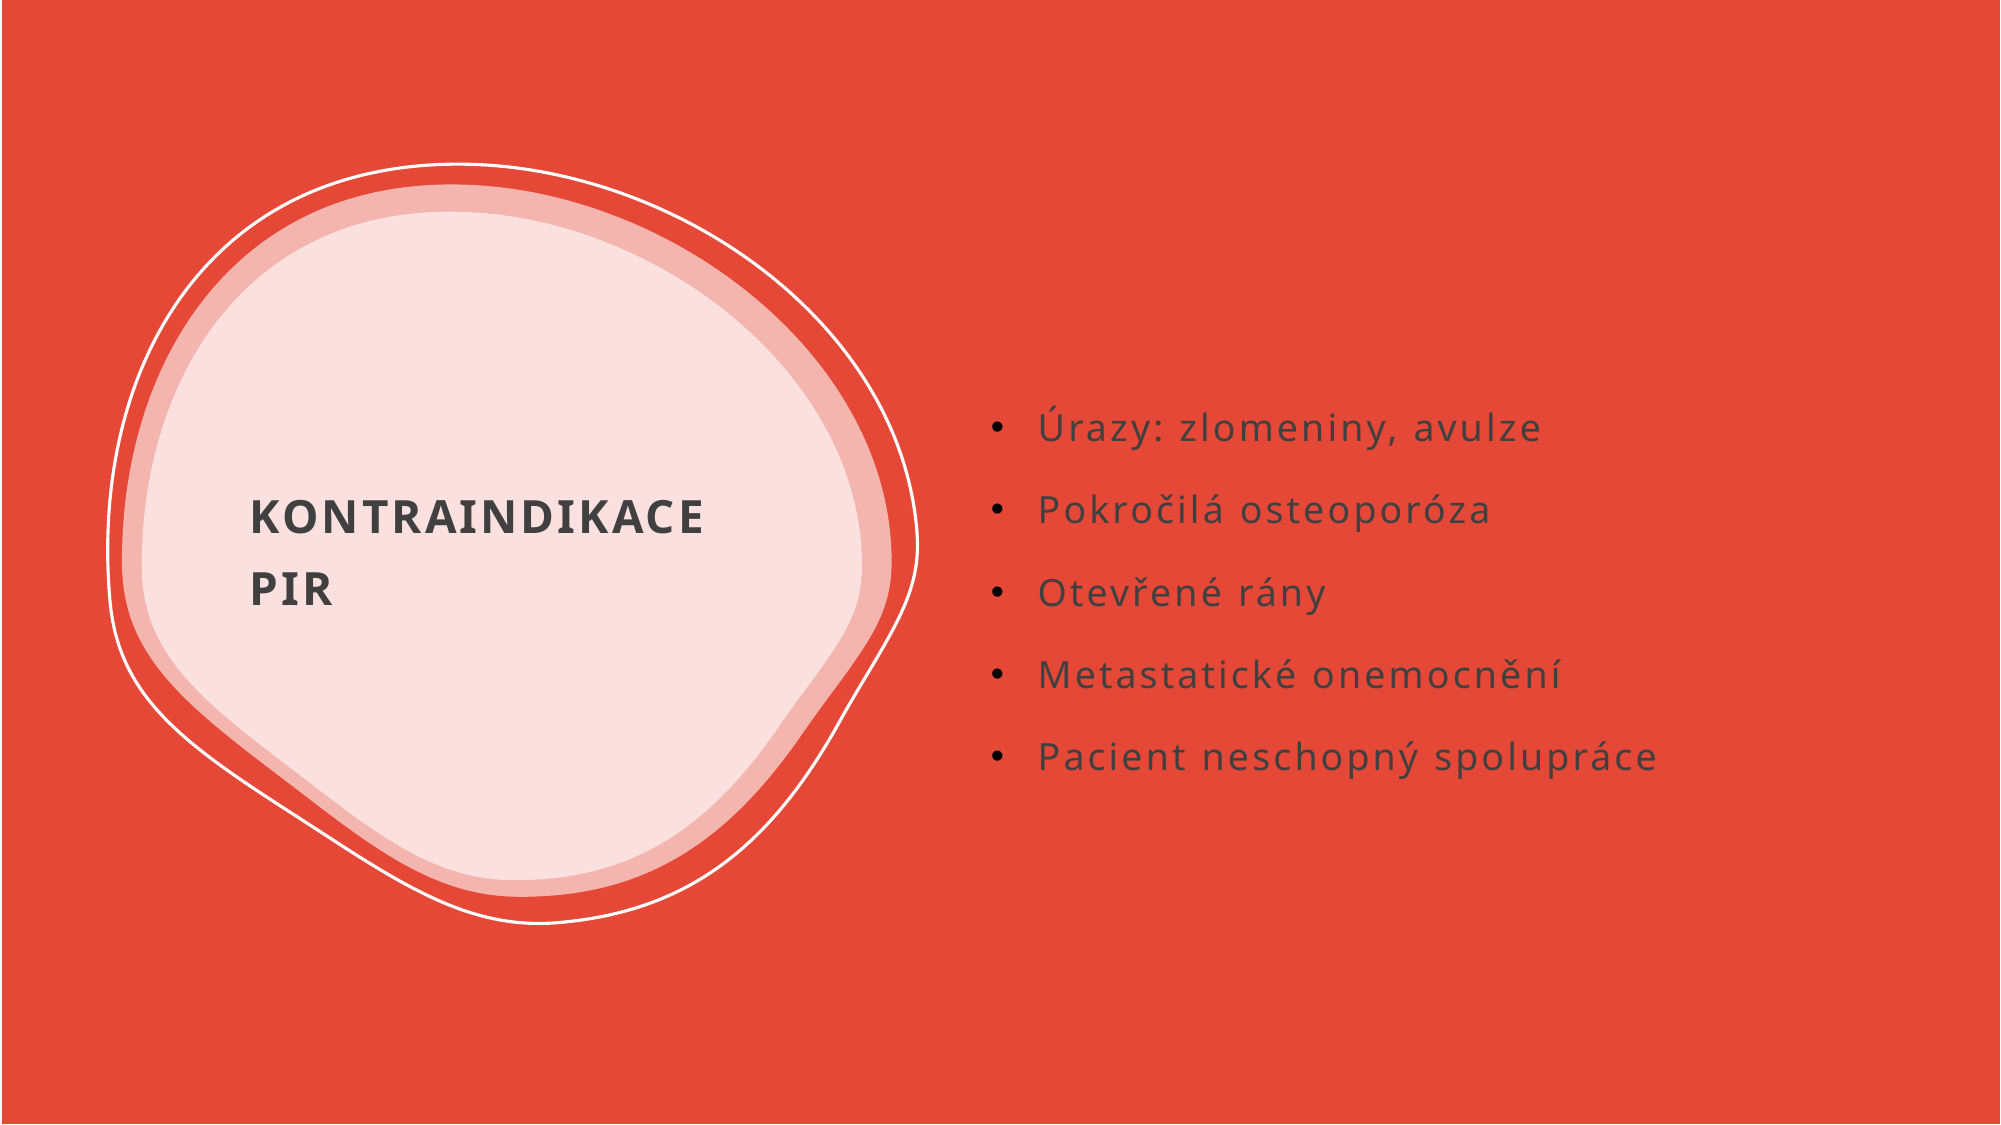

Úrazy: zlomeniny, avulze
Pokročilá osteoporóza
Otevřené rány
Metastatické onemocnění
Pacient neschopný spolupráce
# KONTRAINDIKACE PIR